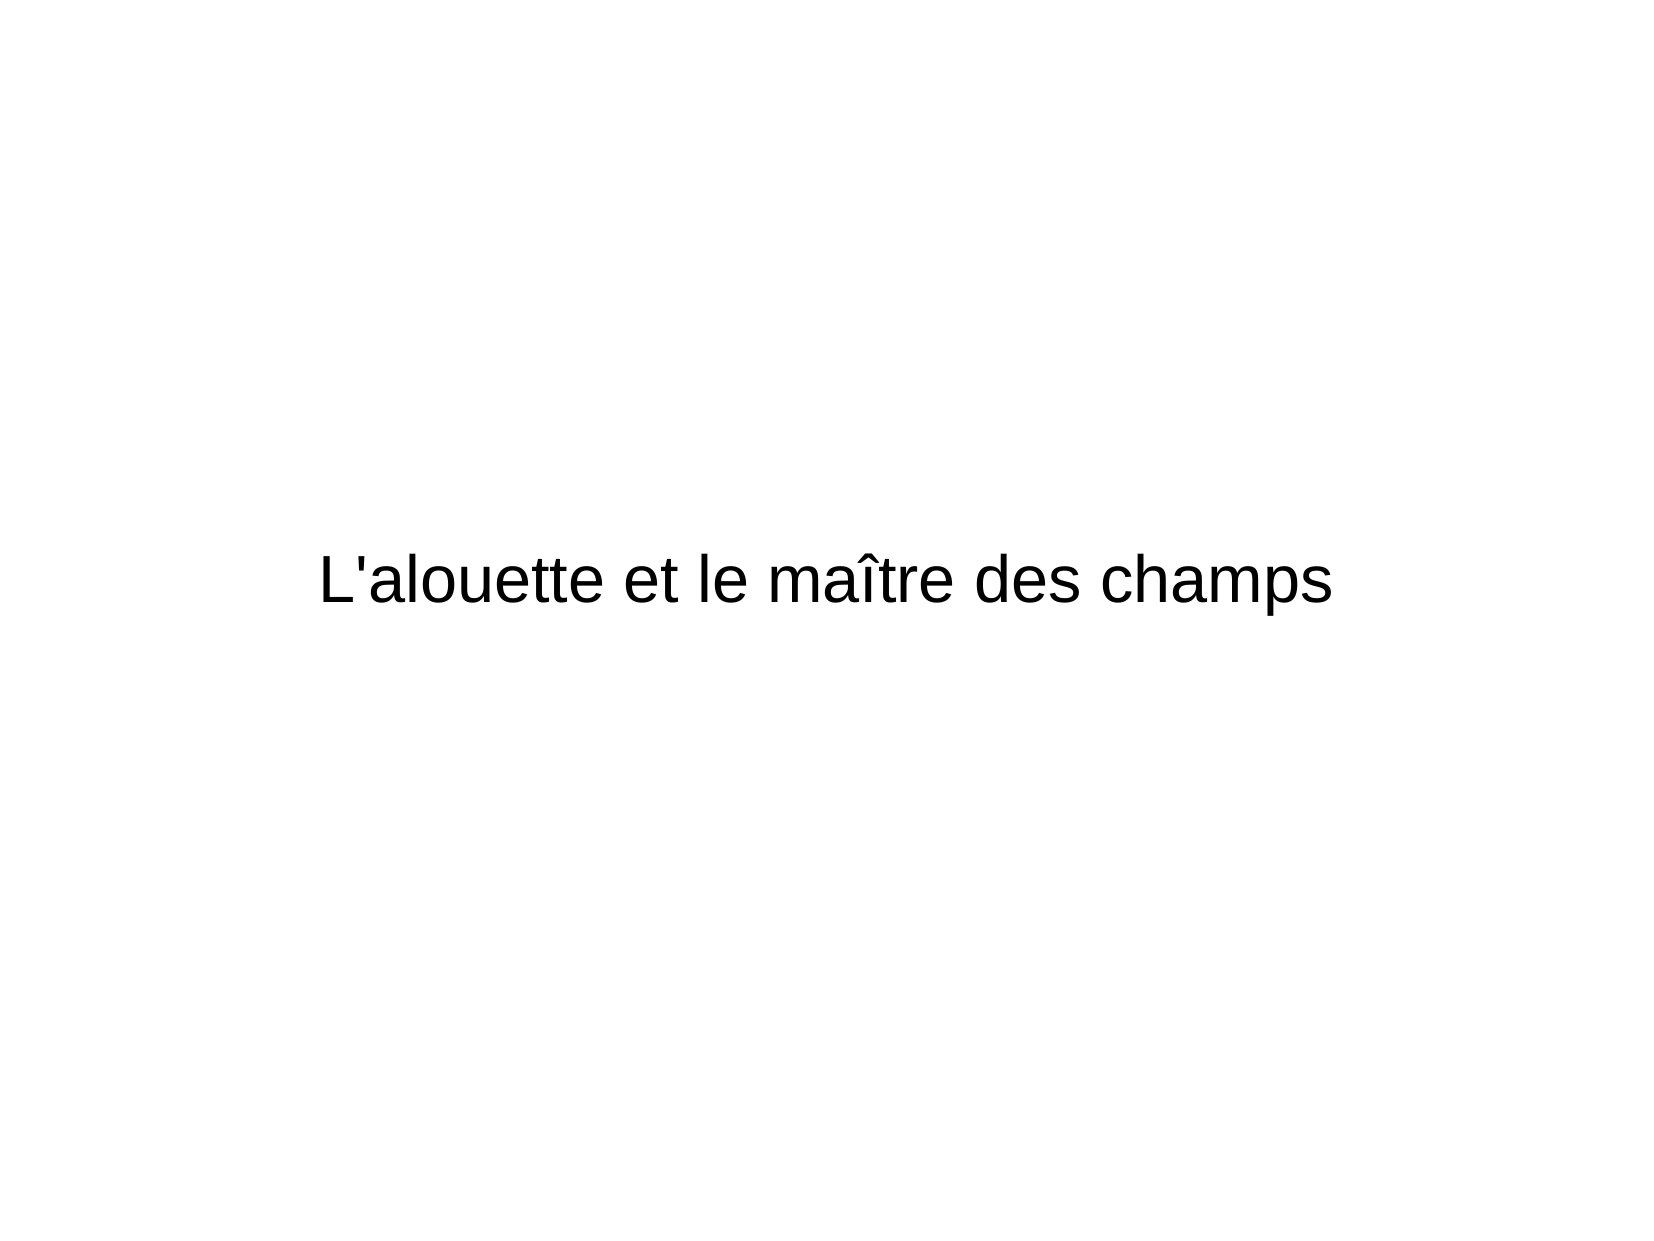

# L'alouette et le maître des champs